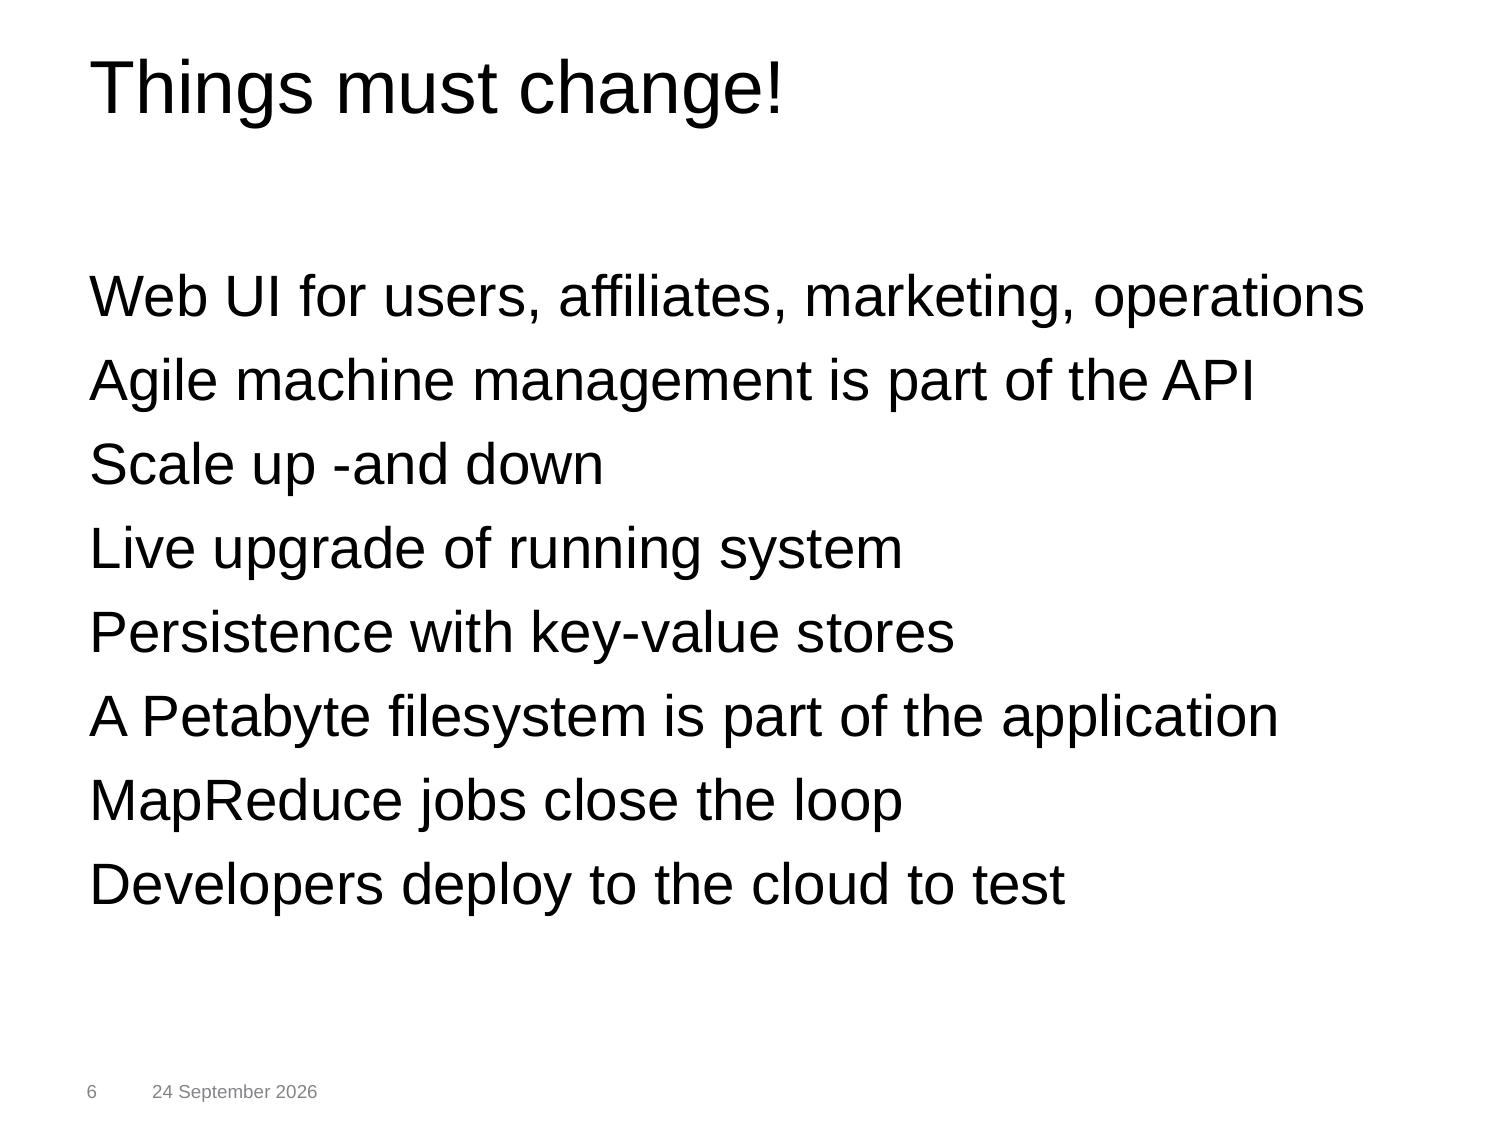

# Things must change!
Web UI for users, affiliates, marketing, operations
Agile machine management is part of the API
Scale up -and down
Live upgrade of running system
Persistence with key-value stores
A Petabyte filesystem is part of the application
MapReduce jobs close the loop
Developers deploy to the cloud to test